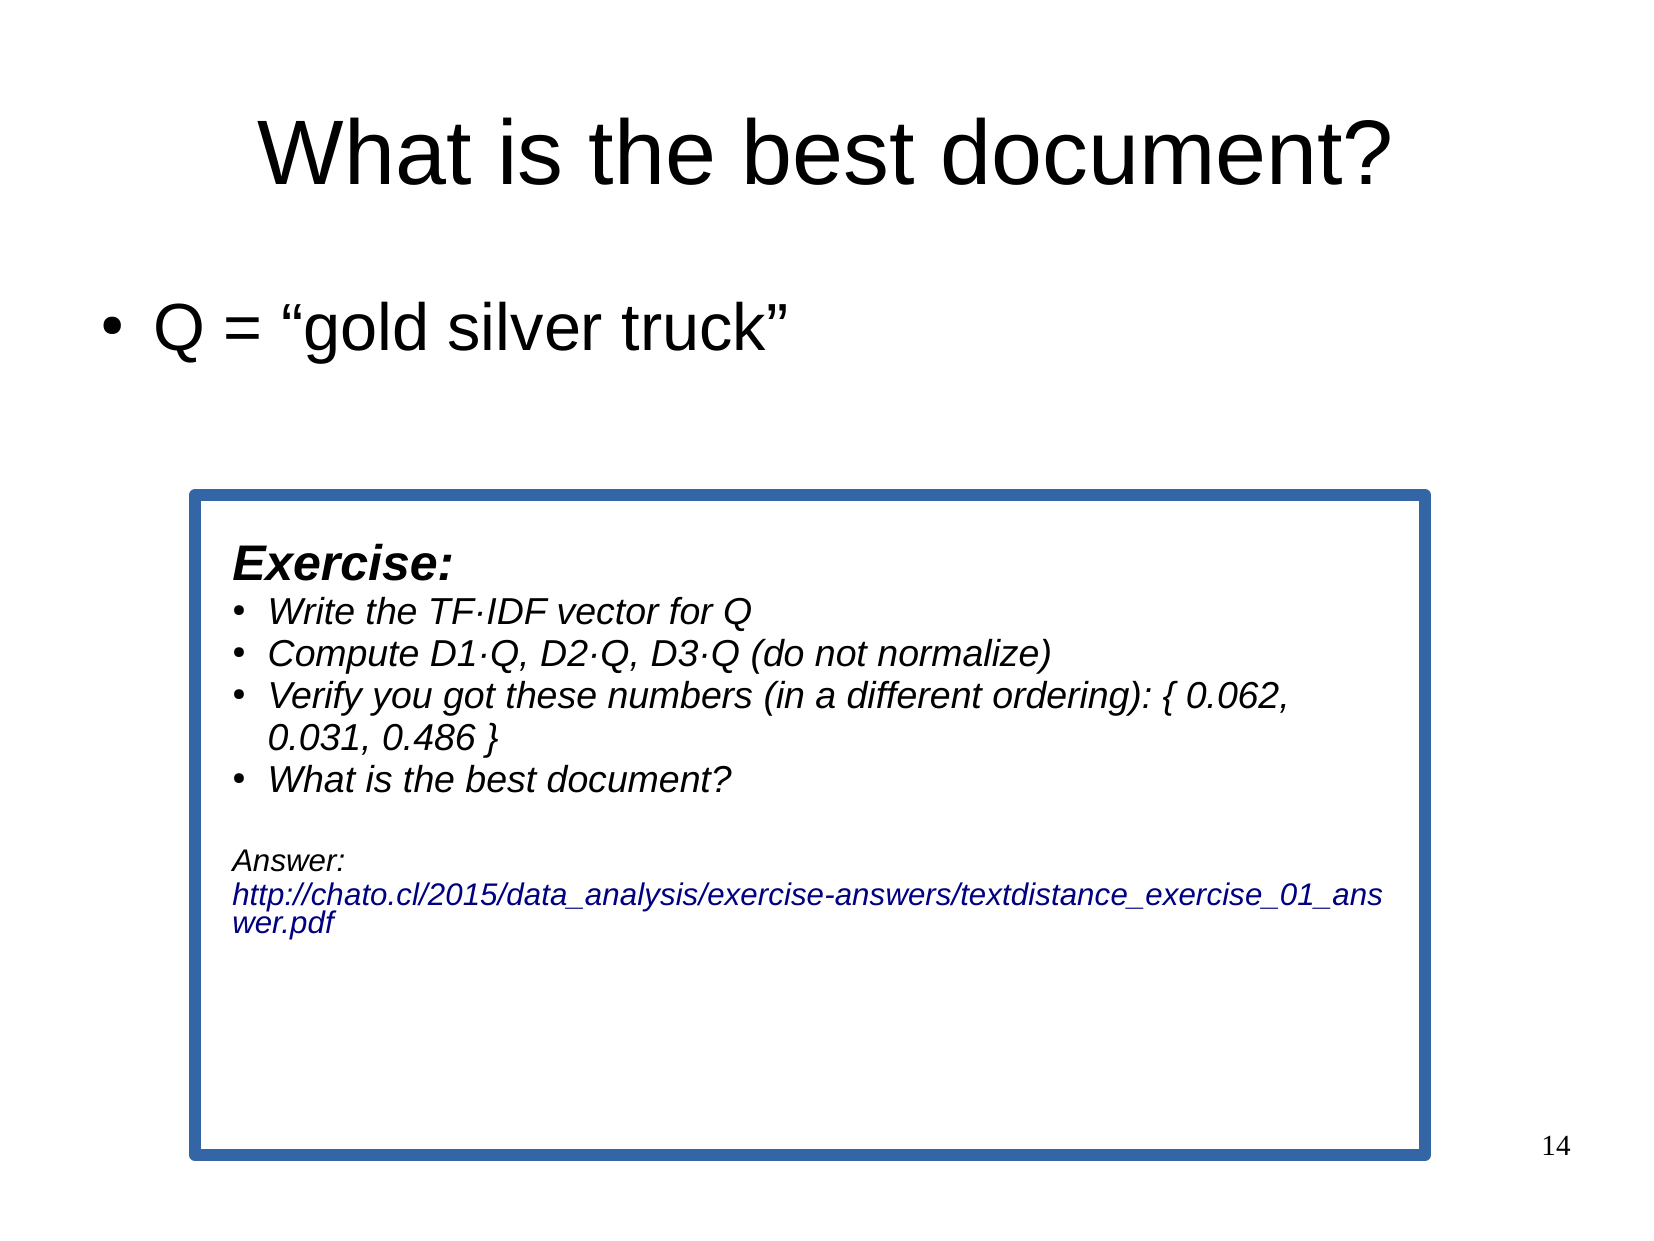

# What is the best document?
Q = “gold silver truck”
Exercise:
Write the TF·IDF vector for Q
Compute D1·Q, D2·Q, D3·Q (do not normalize)
Verify you got these numbers (in a different ordering): { 0.062, 0.031, 0.486 }
What is the best document?
Answer:
http://chato.cl/2015/data_analysis/exercise-answers/textdistance_exercise_01_answer.pdf
14